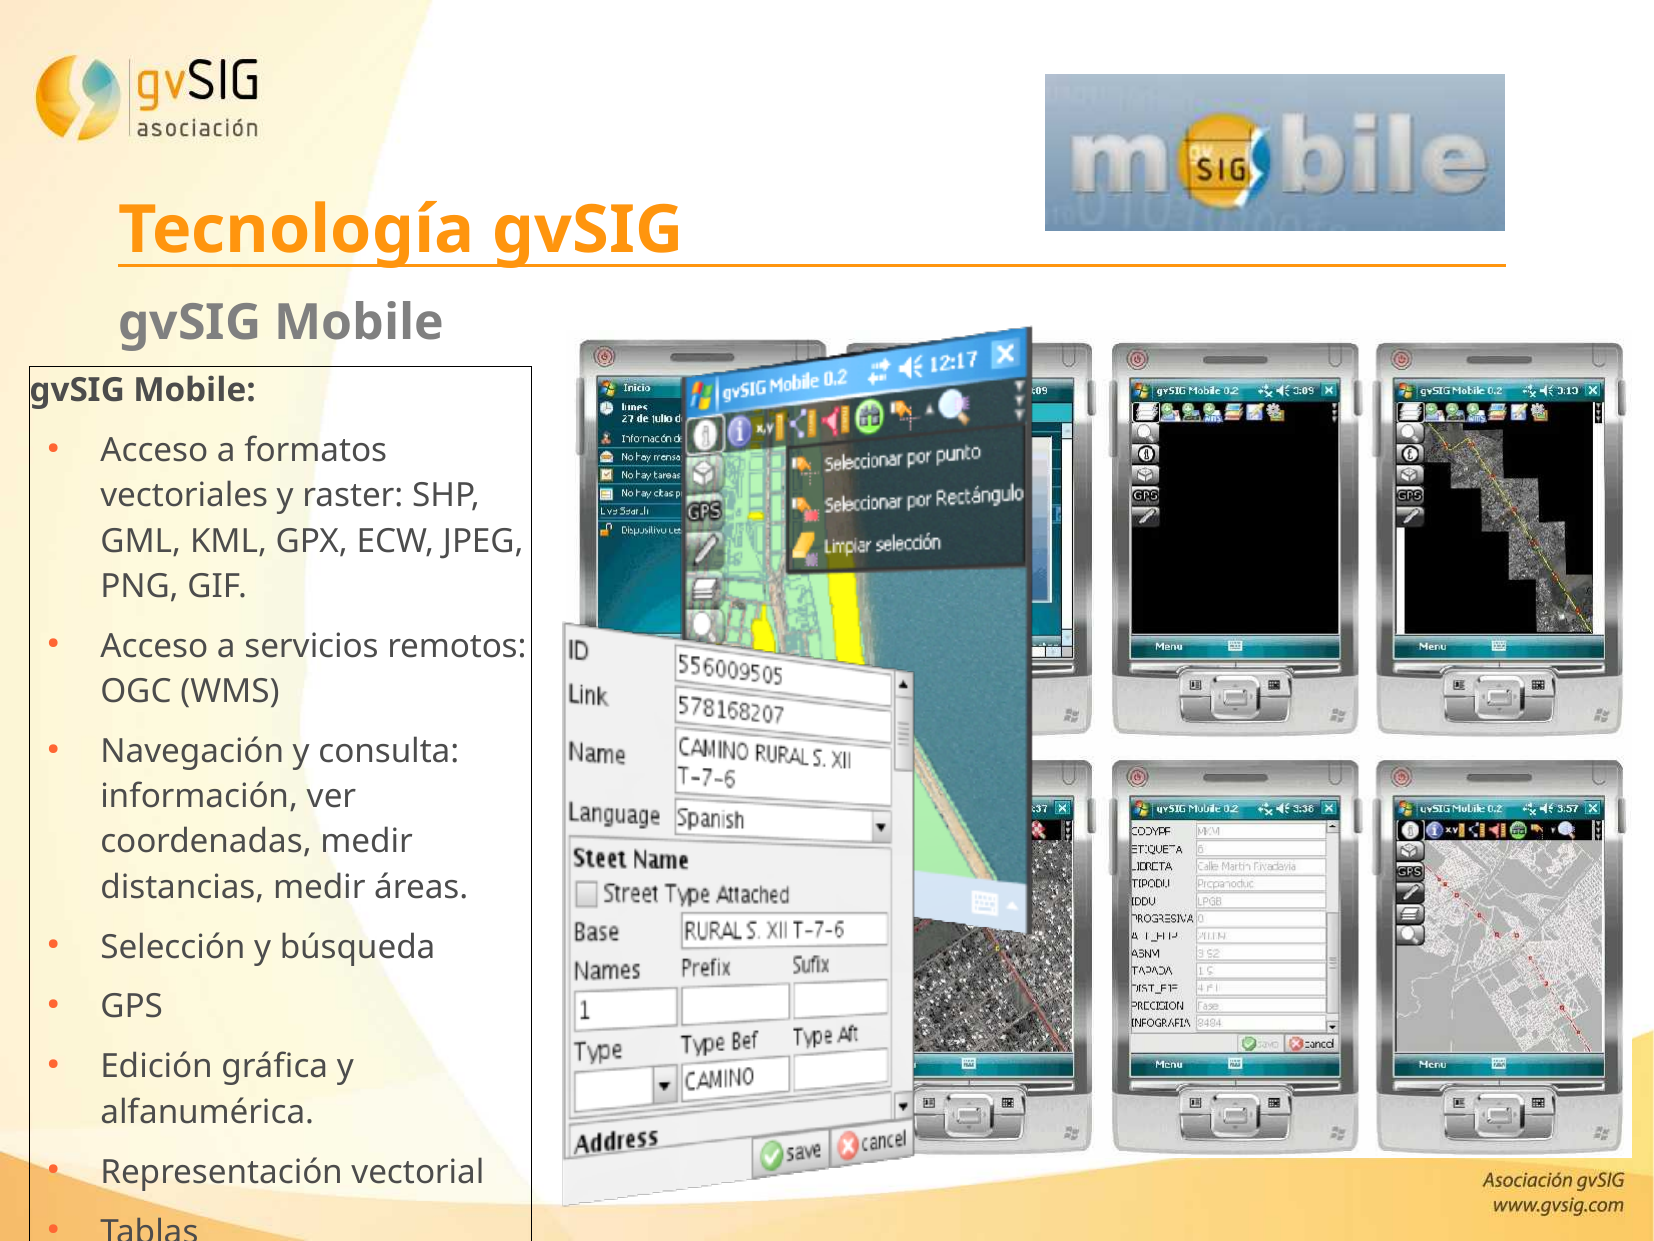

# Tecnología gvSIG
gvSIG Mobile
gvSIG Mobile:
Acceso a formatos vectoriales y raster: SHP, GML, KML, GPX, ECW, JPEG, PNG, GIF.
Acceso a servicios remotos: OGC (WMS)
Navegación y consulta: información, ver coordenadas, medir distancias, medir áreas.
Selección y búsqueda
GPS
Edición gráfica y alfanumérica.
Representación vectorial
Tablas
Sincronización con gvSIG Desktop.